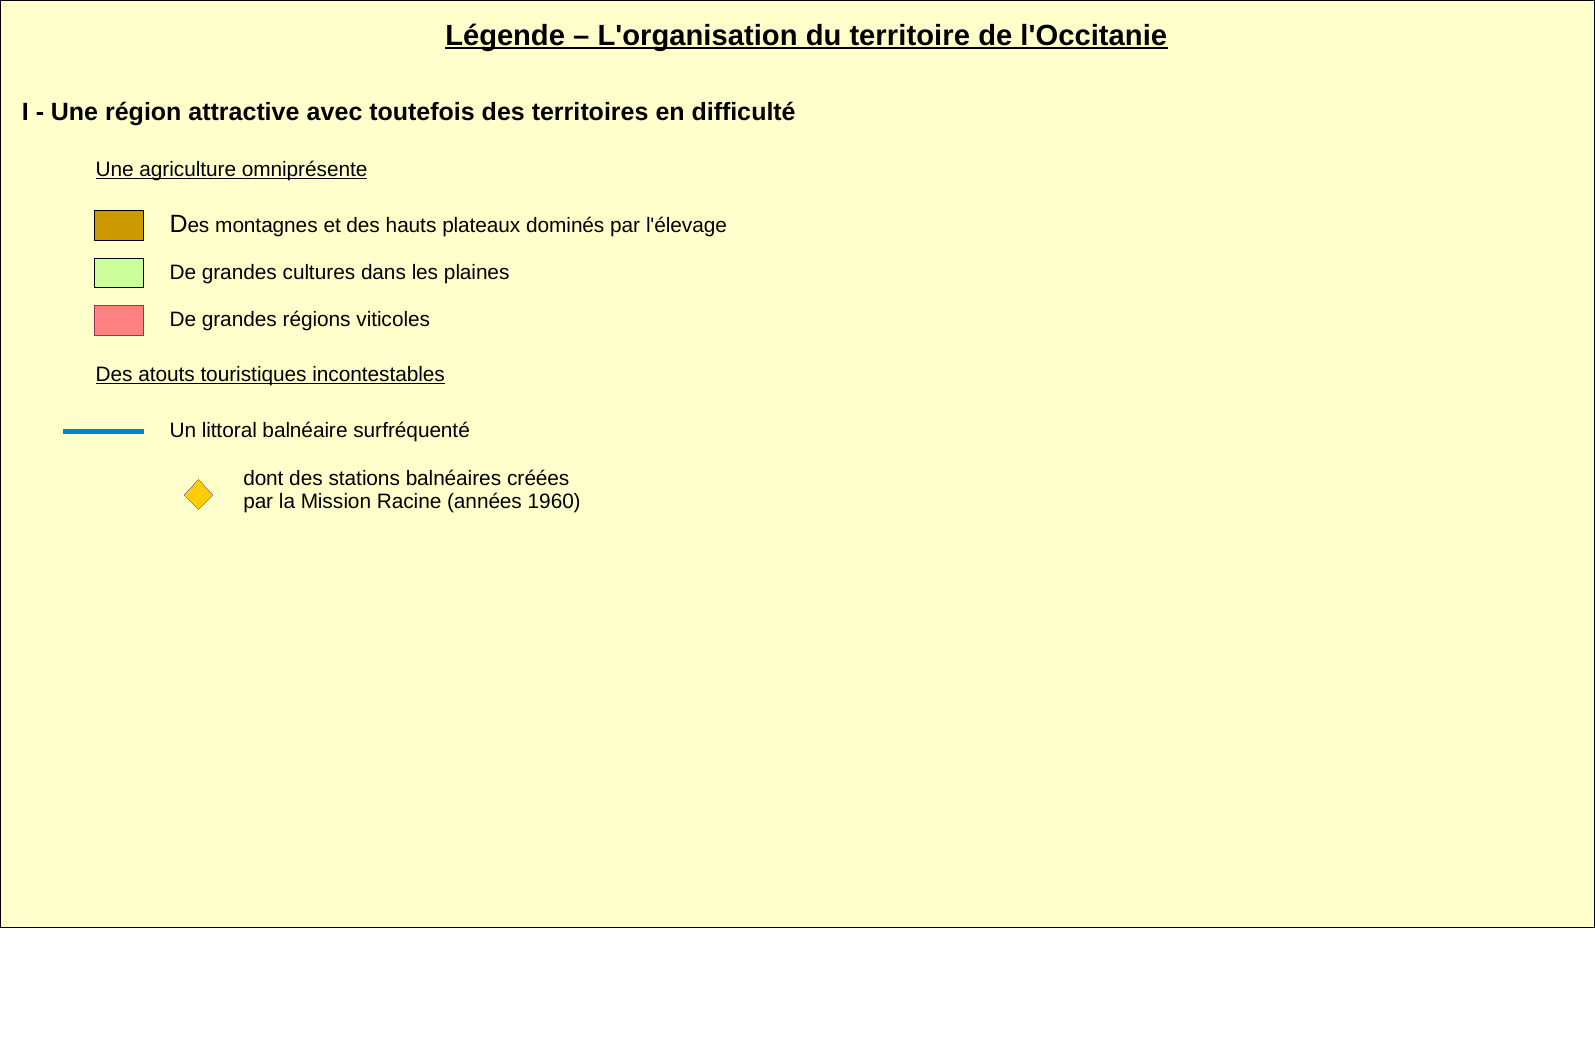

Légende – L'organisation du territoire de l'Occitanie
I - Une région attractive avec toutefois des territoires en difficulté
	Une agriculture omniprésente
		Des montagnes et des hauts plateaux dominés par l'élevage
		De grandes cultures dans les plaines
		De grandes régions viticoles
	Des atouts touristiques incontestables
		Un littoral balnéaire surfréquenté
			dont des stations balnéaires créées
			par la Mission Racine (années 1960)